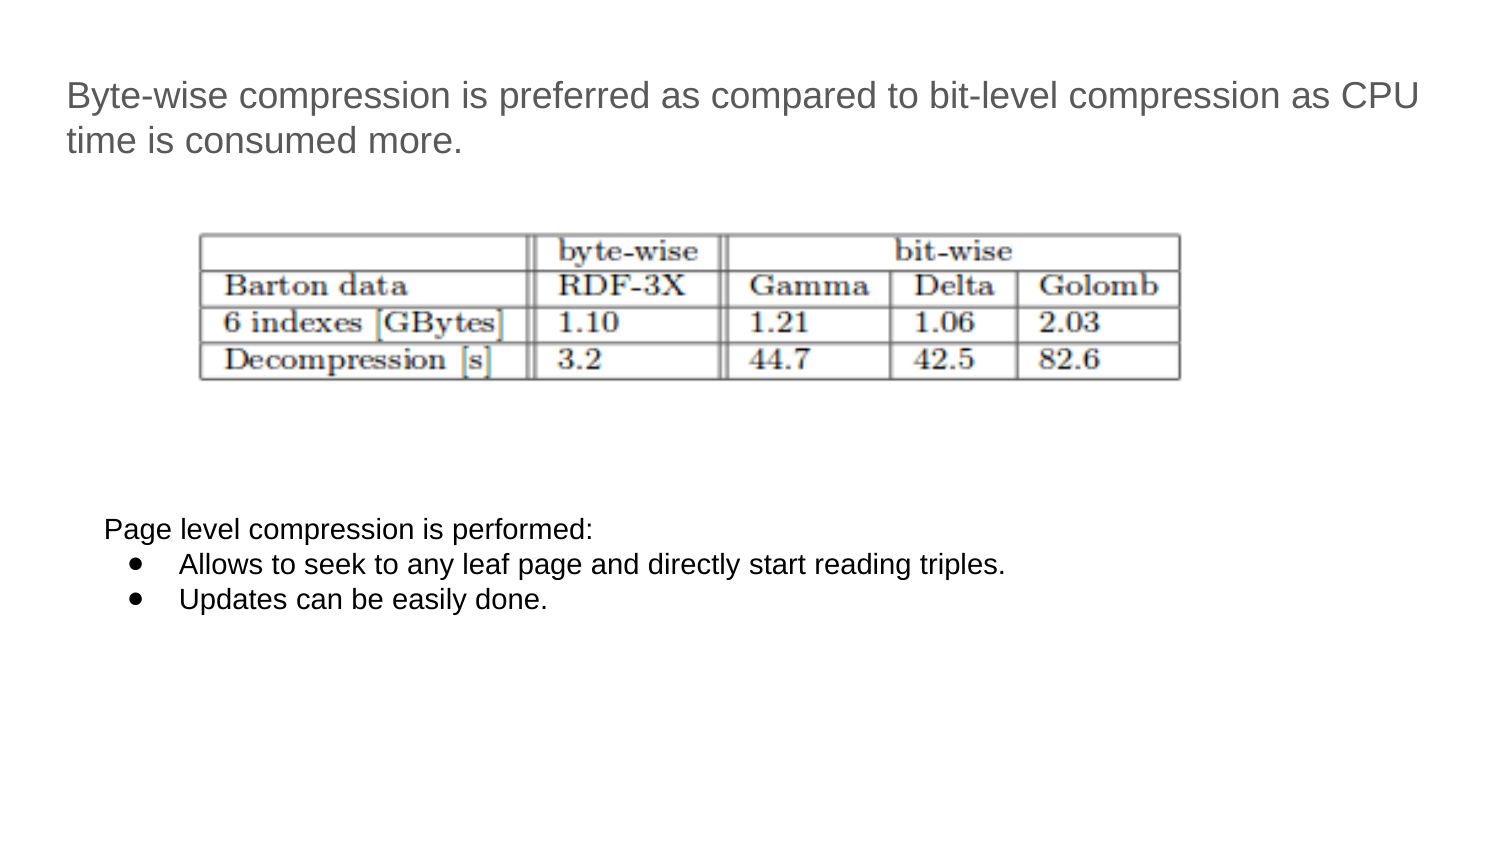

# Byte-wise compression is preferred as compared to bit-level compression as CPU time is consumed more.
Page level compression is performed:
Allows to seek to any leaf page and directly start reading triples.
Updates can be easily done.